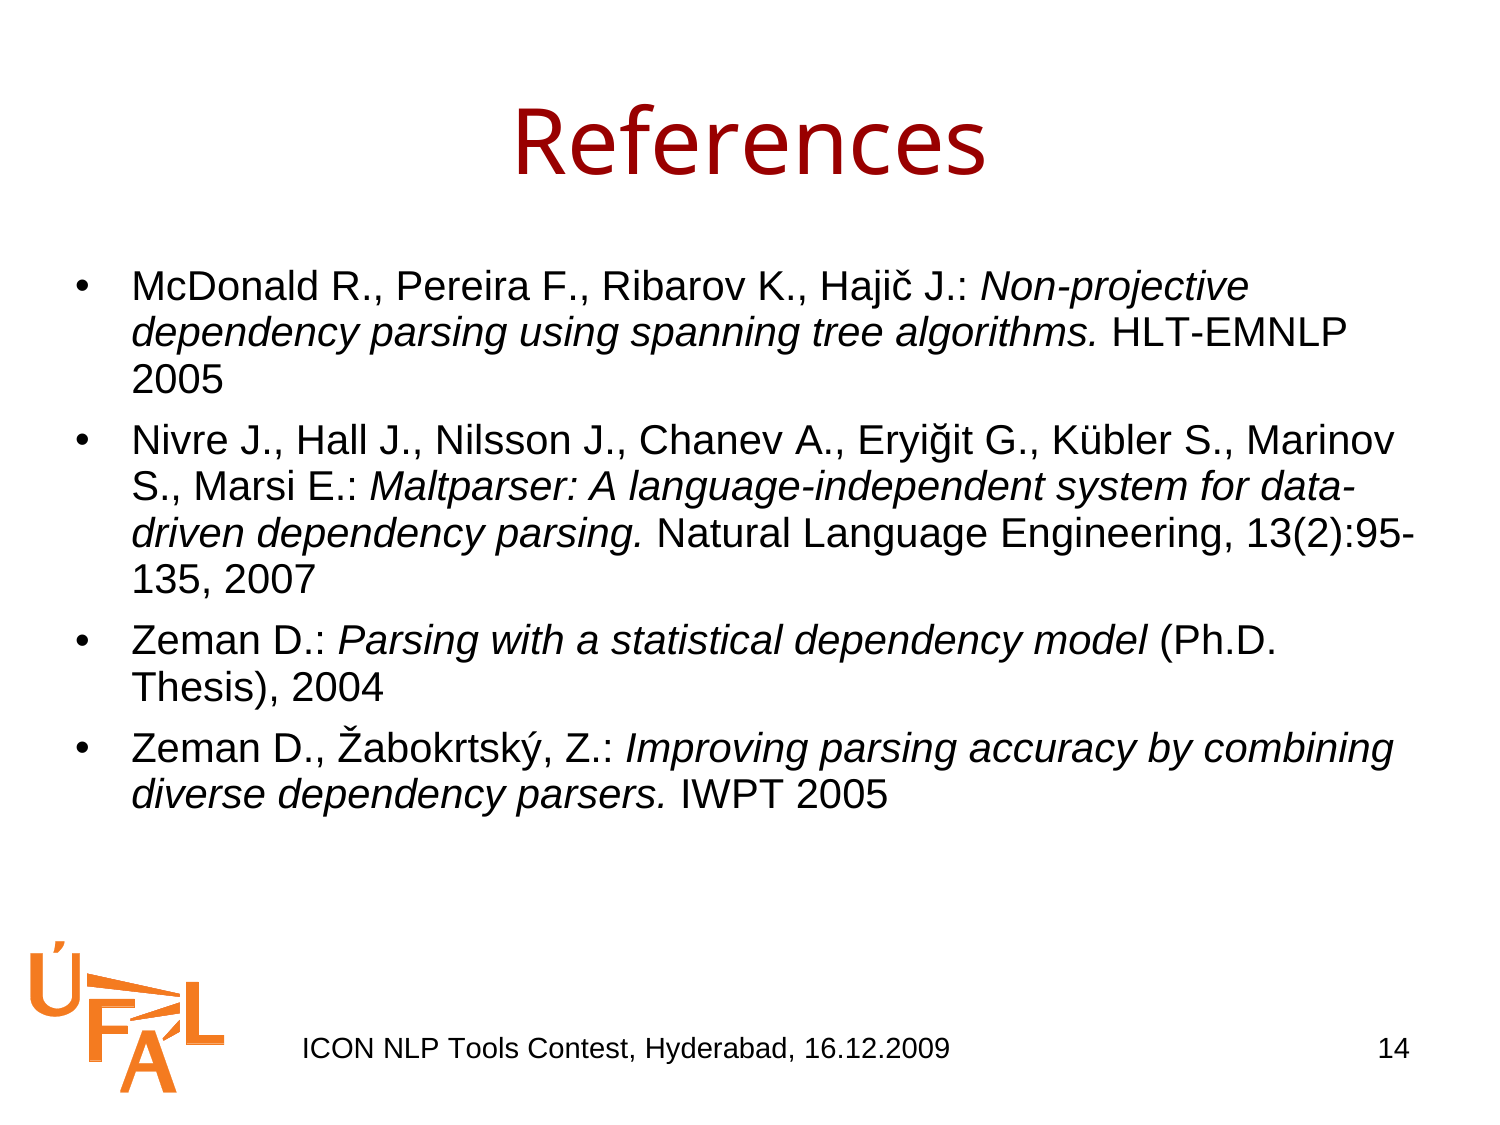

# References
McDonald R., Pereira F., Ribarov K., Hajič J.: Non-projective dependency parsing using spanning tree algorithms. HLT-EMNLP 2005
Nivre J., Hall J., Nilsson J., Chanev A., Eryiğit G., Kübler S., Marinov S., Marsi E.: Maltparser: A language-independent system for data-driven dependency parsing. Natural Language Engineering, 13(2):95-135, 2007
Zeman D.: Parsing with a statistical dependency model (Ph.D. Thesis), 2004
Zeman D., Žabokrtský, Z.: Improving parsing accuracy by combining diverse dependency parsers. IWPT 2005
ICON NLP Tools Contest, Hyderabad, 16.12.2009
14